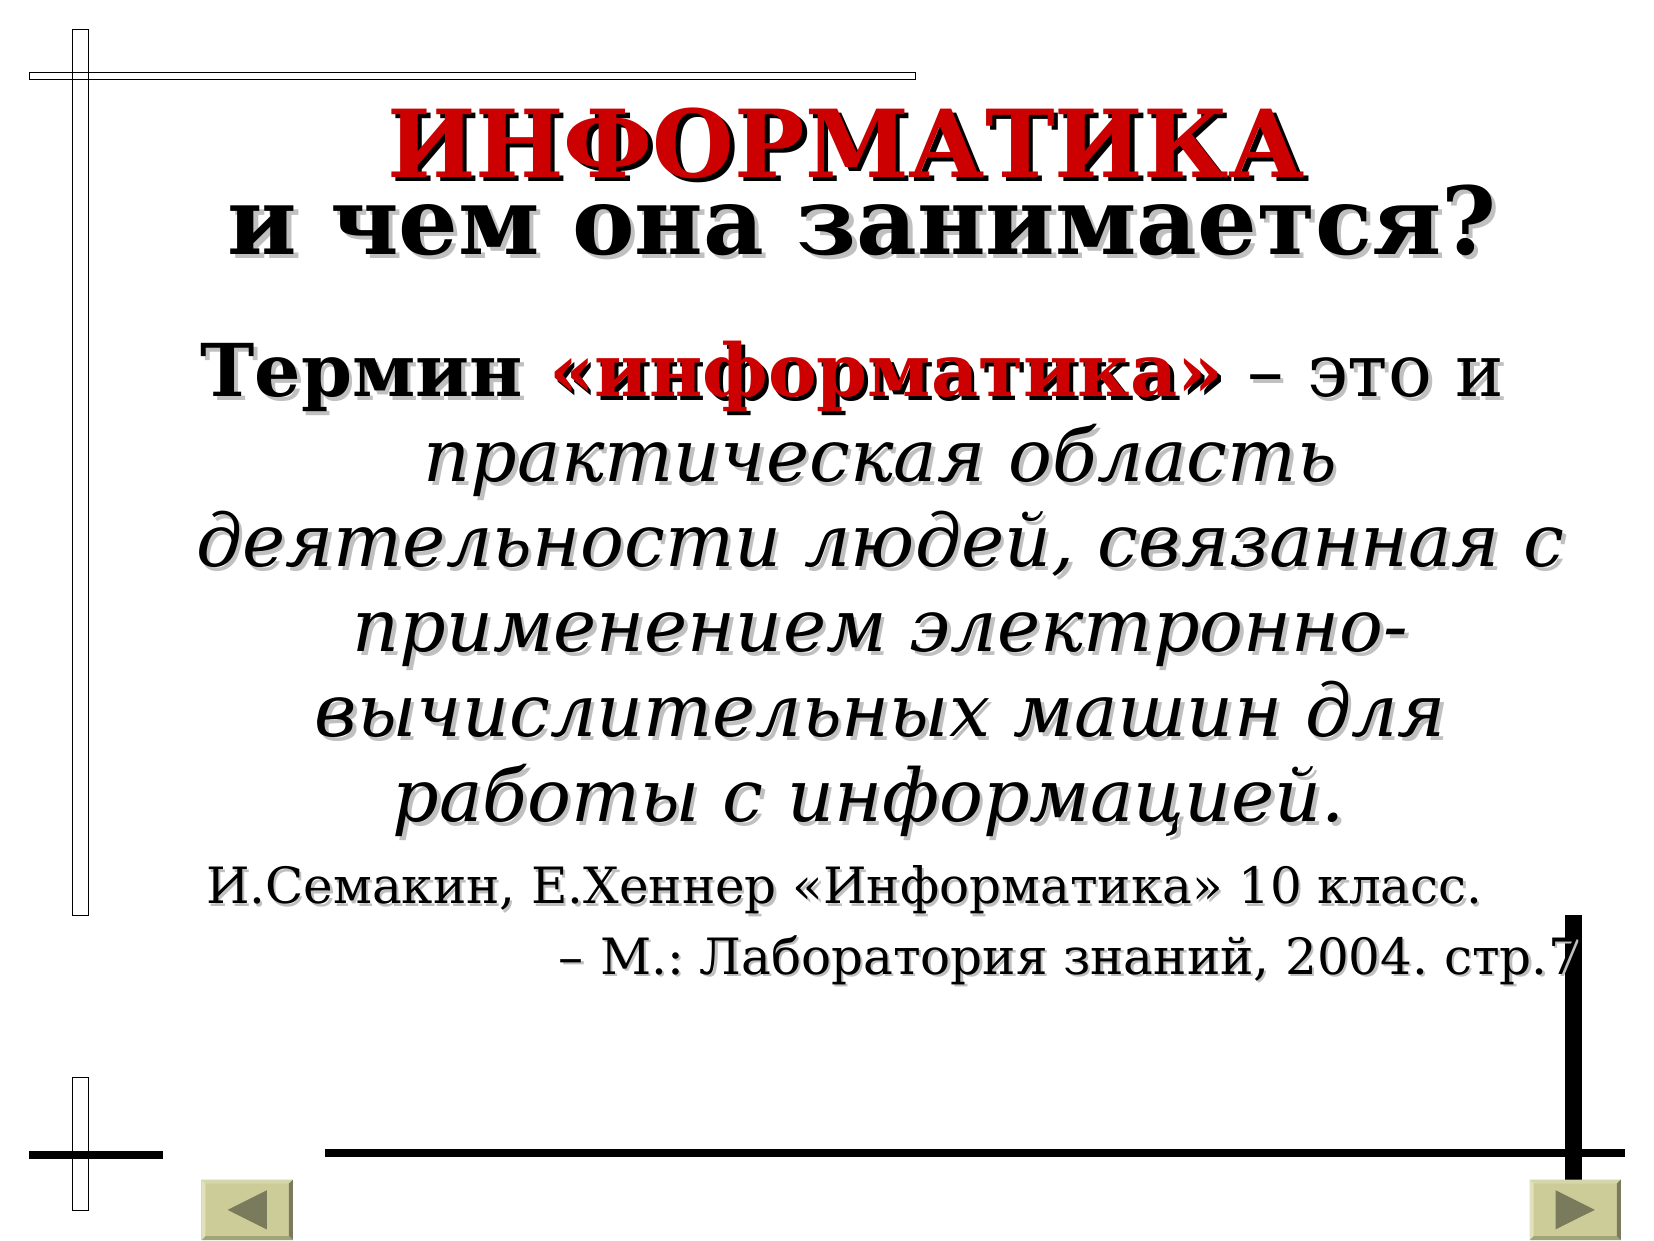

# ИНФОРМАТИКА и чем она занимается?
Термин «информатика» – это и практическая область деятельности людей, связанная с применением электронно-вычислительных машин для работы с информацией.
И.Семакин, Е.Хеннер «Информатика» 10 класс.
– М.: Лаборатория знаний, 2004. стр.7